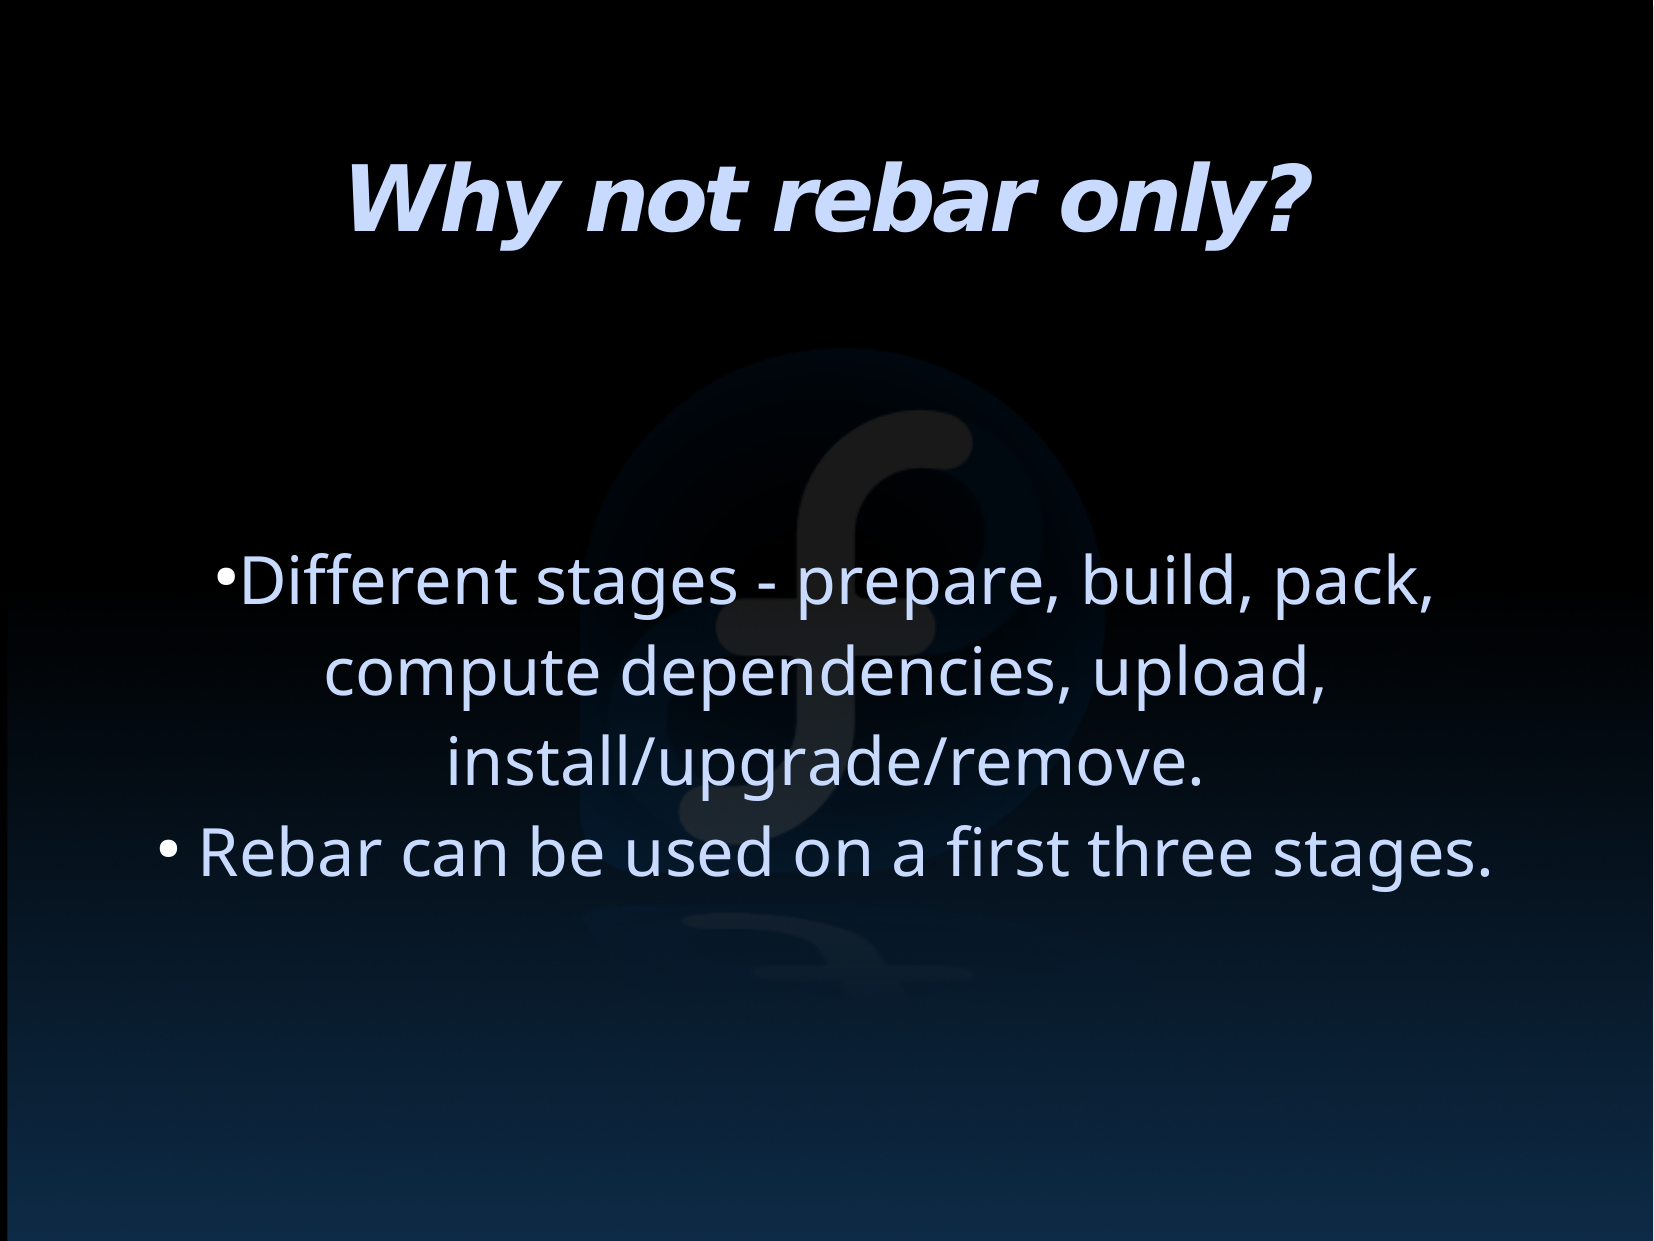

# Why not rebar only?
Different stages - prepare, build, pack, compute dependencies, upload, install/upgrade/remove.
 Rebar can be used on a first three stages.